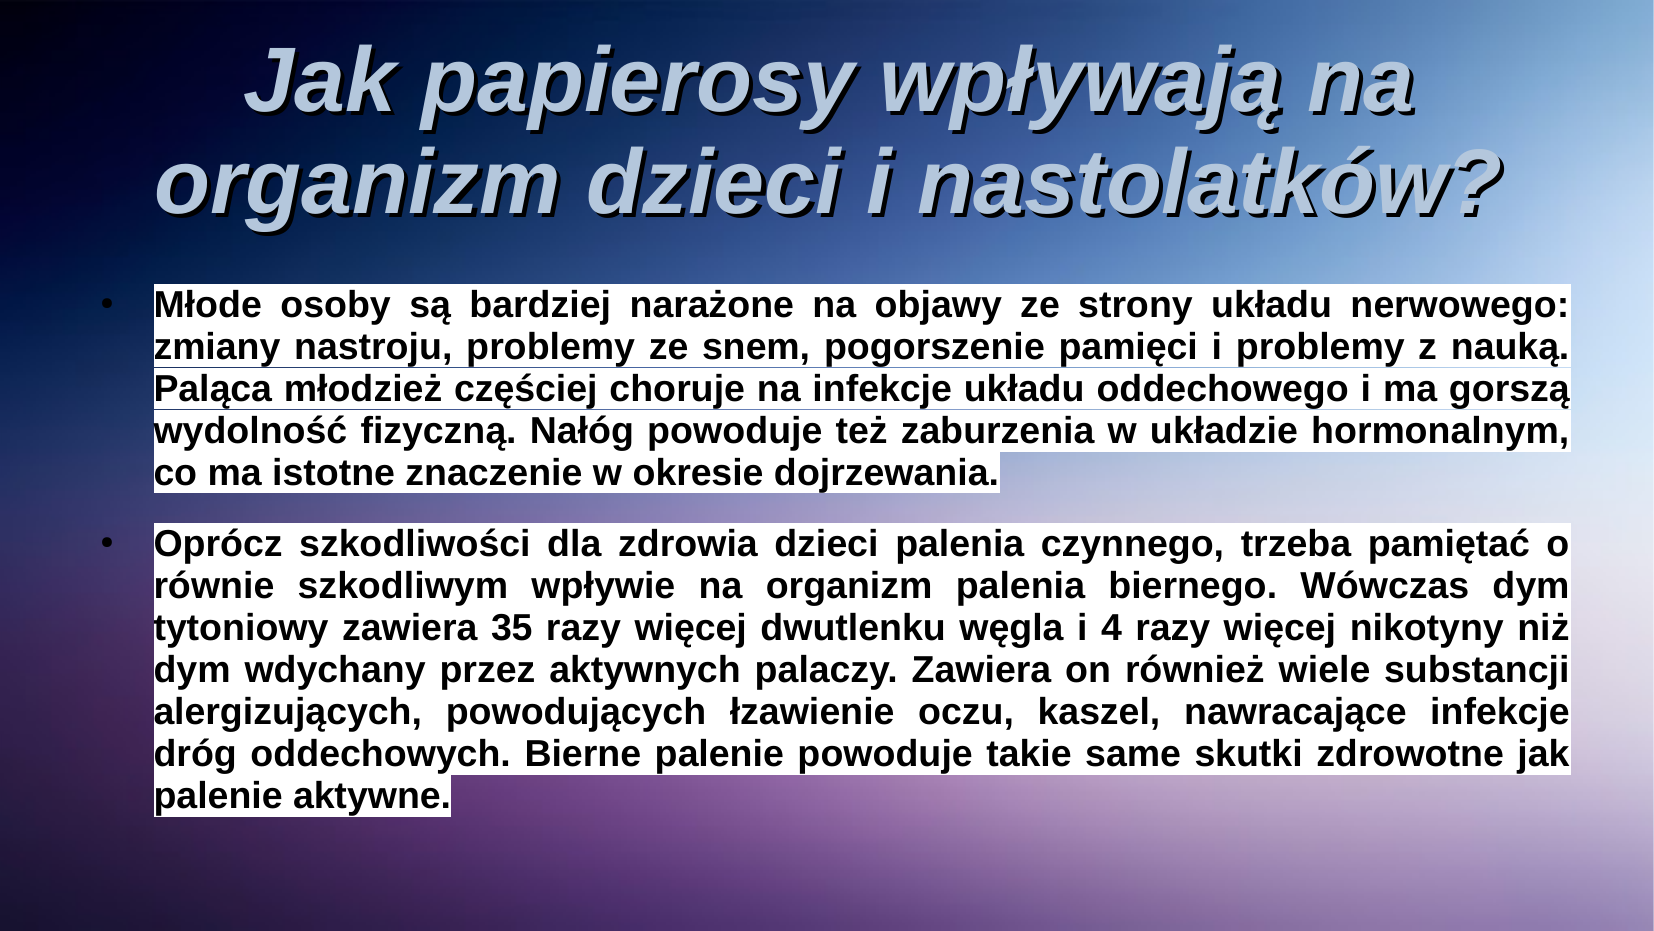

# Jak papierosy wpływają na organizm dzieci i nastolatków?
Młode osoby są bardziej narażone na objawy ze strony układu nerwowego: zmiany nastroju, problemy ze snem, pogorszenie pamięci i problemy z nauką. Paląca młodzież częściej choruje na infekcje układu oddechowego i ma gorszą wydolność fizyczną. Nałóg powoduje też zaburzenia w układzie hormonalnym, co ma istotne znaczenie w okresie dojrzewania.
Oprócz szkodliwości dla zdrowia dzieci palenia czynnego, trzeba pamiętać o równie szkodliwym wpływie na organizm palenia biernego. Wówczas dym tytoniowy zawiera 35 razy więcej dwutlenku węgla i 4 razy więcej nikotyny niż dym wdychany przez aktywnych palaczy. Zawiera on również wiele substancji alergizujących, powodujących łzawienie oczu, kaszel, nawracające infekcje dróg oddechowych. Bierne palenie powoduje takie same skutki zdrowotne jak palenie aktywne.